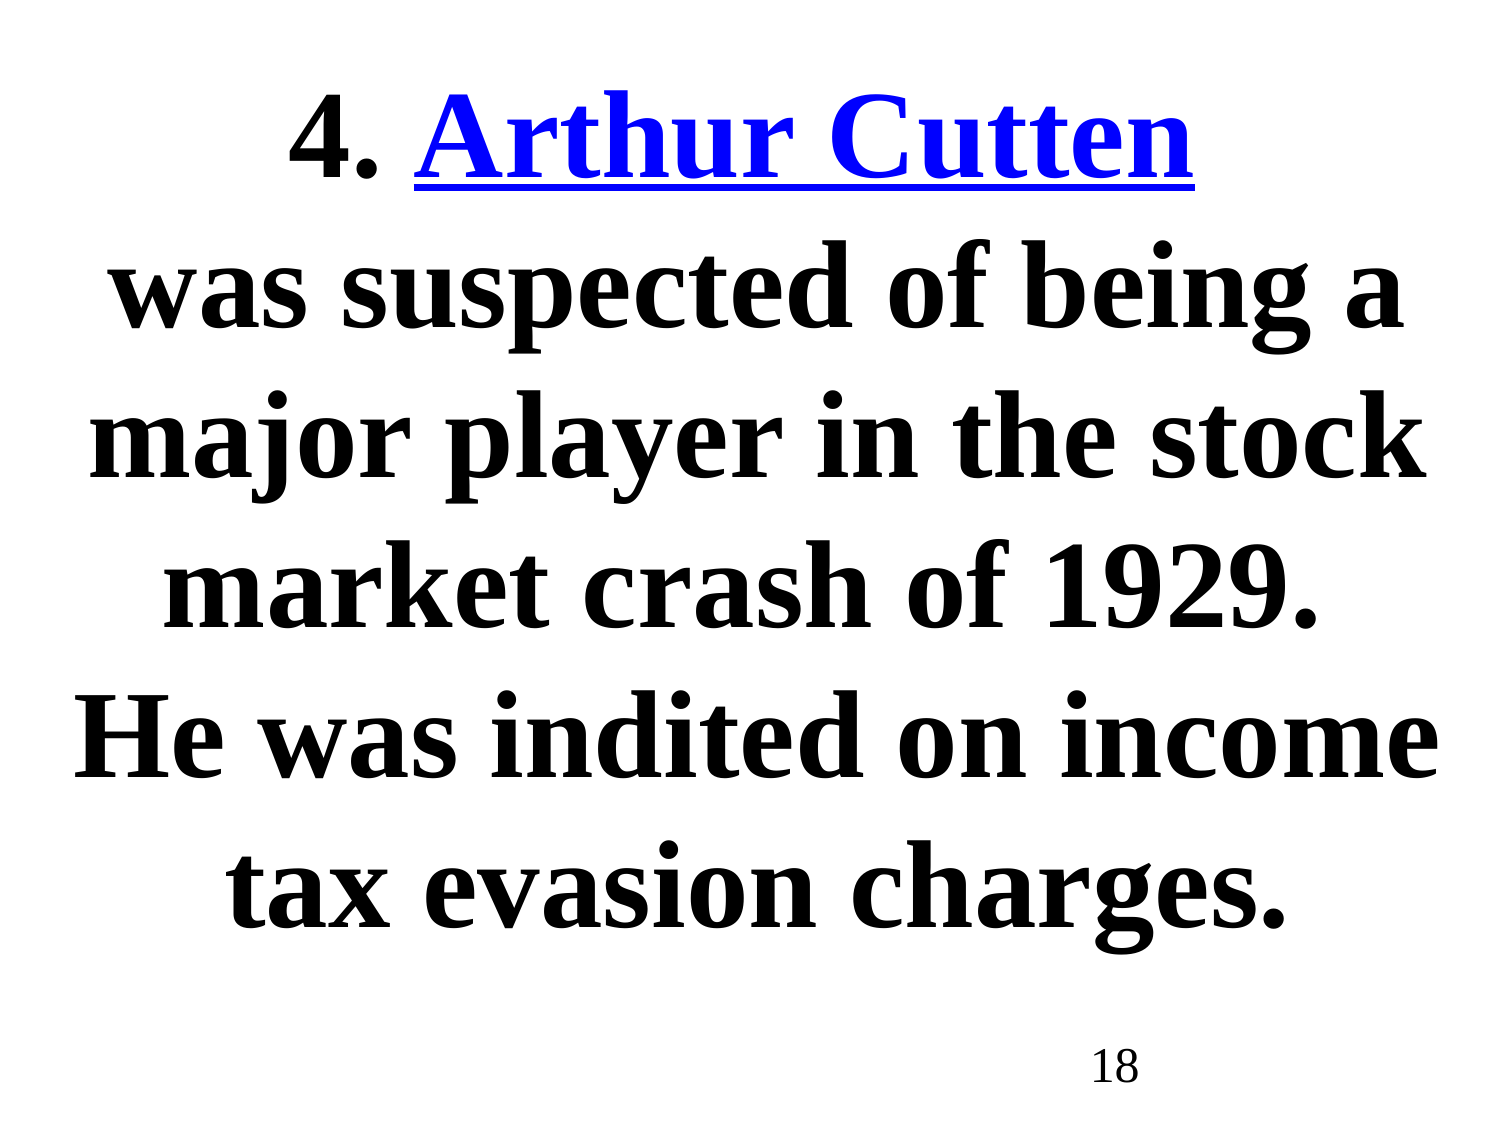

4. Arthur Cutten
was suspected of being a major player in the stock market crash of 1929.
He was indited on income tax evasion charges.
18